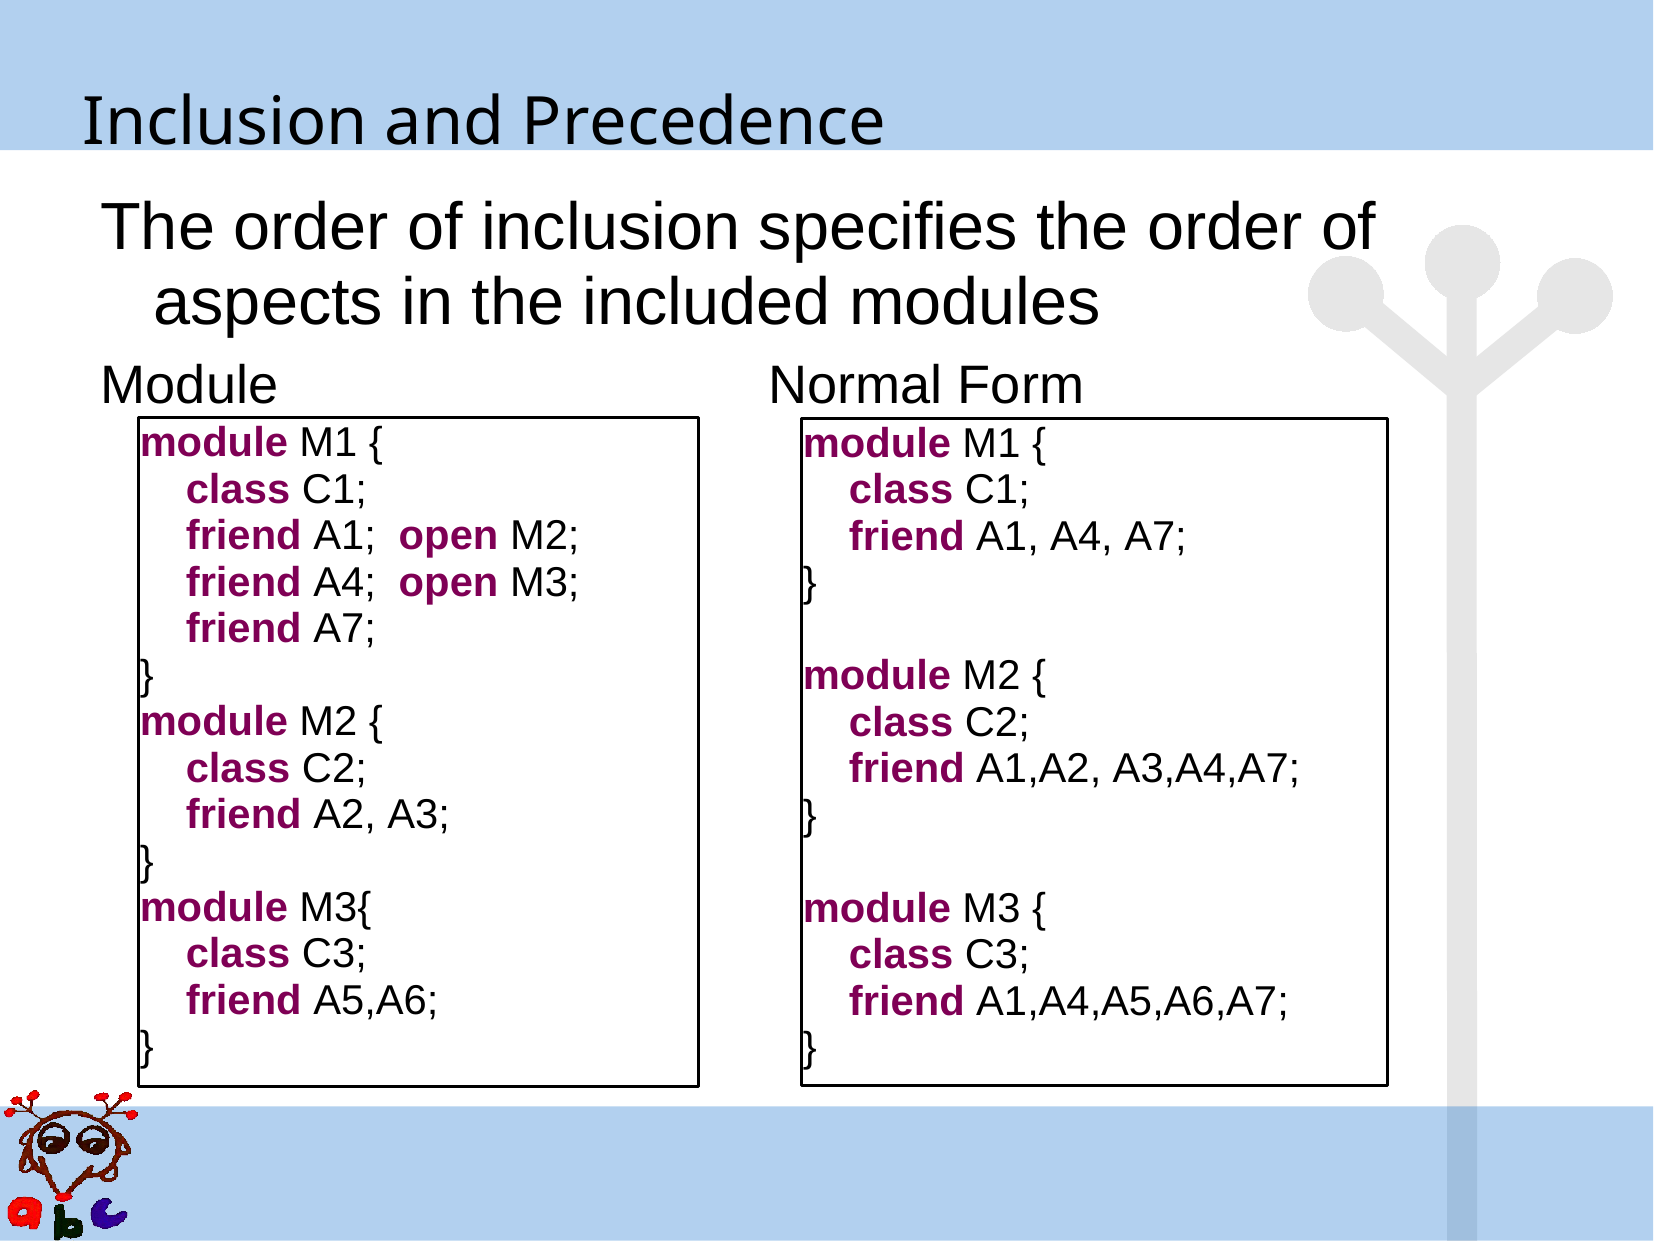

# Inclusion and Precedence
The order of inclusion specifies the order of aspects in the included modules
Module
Normal Form
module M1 {
 class C1;
 friend A1; open M2;
 friend A4; open M3;
 friend A7;
}
module M2 {
 class C2;
 friend A2, A3;
}
module M3{
 class C3;
 friend A5,A6;
}
module M1 {
 class C1;
 friend A1, A4, A7;
}
module M2 {
 class C2;
 friend A1,A2, A3,A4,A7;
}
module M3 {
 class C3;
 friend A1,A4,A5,A6,A7;
}